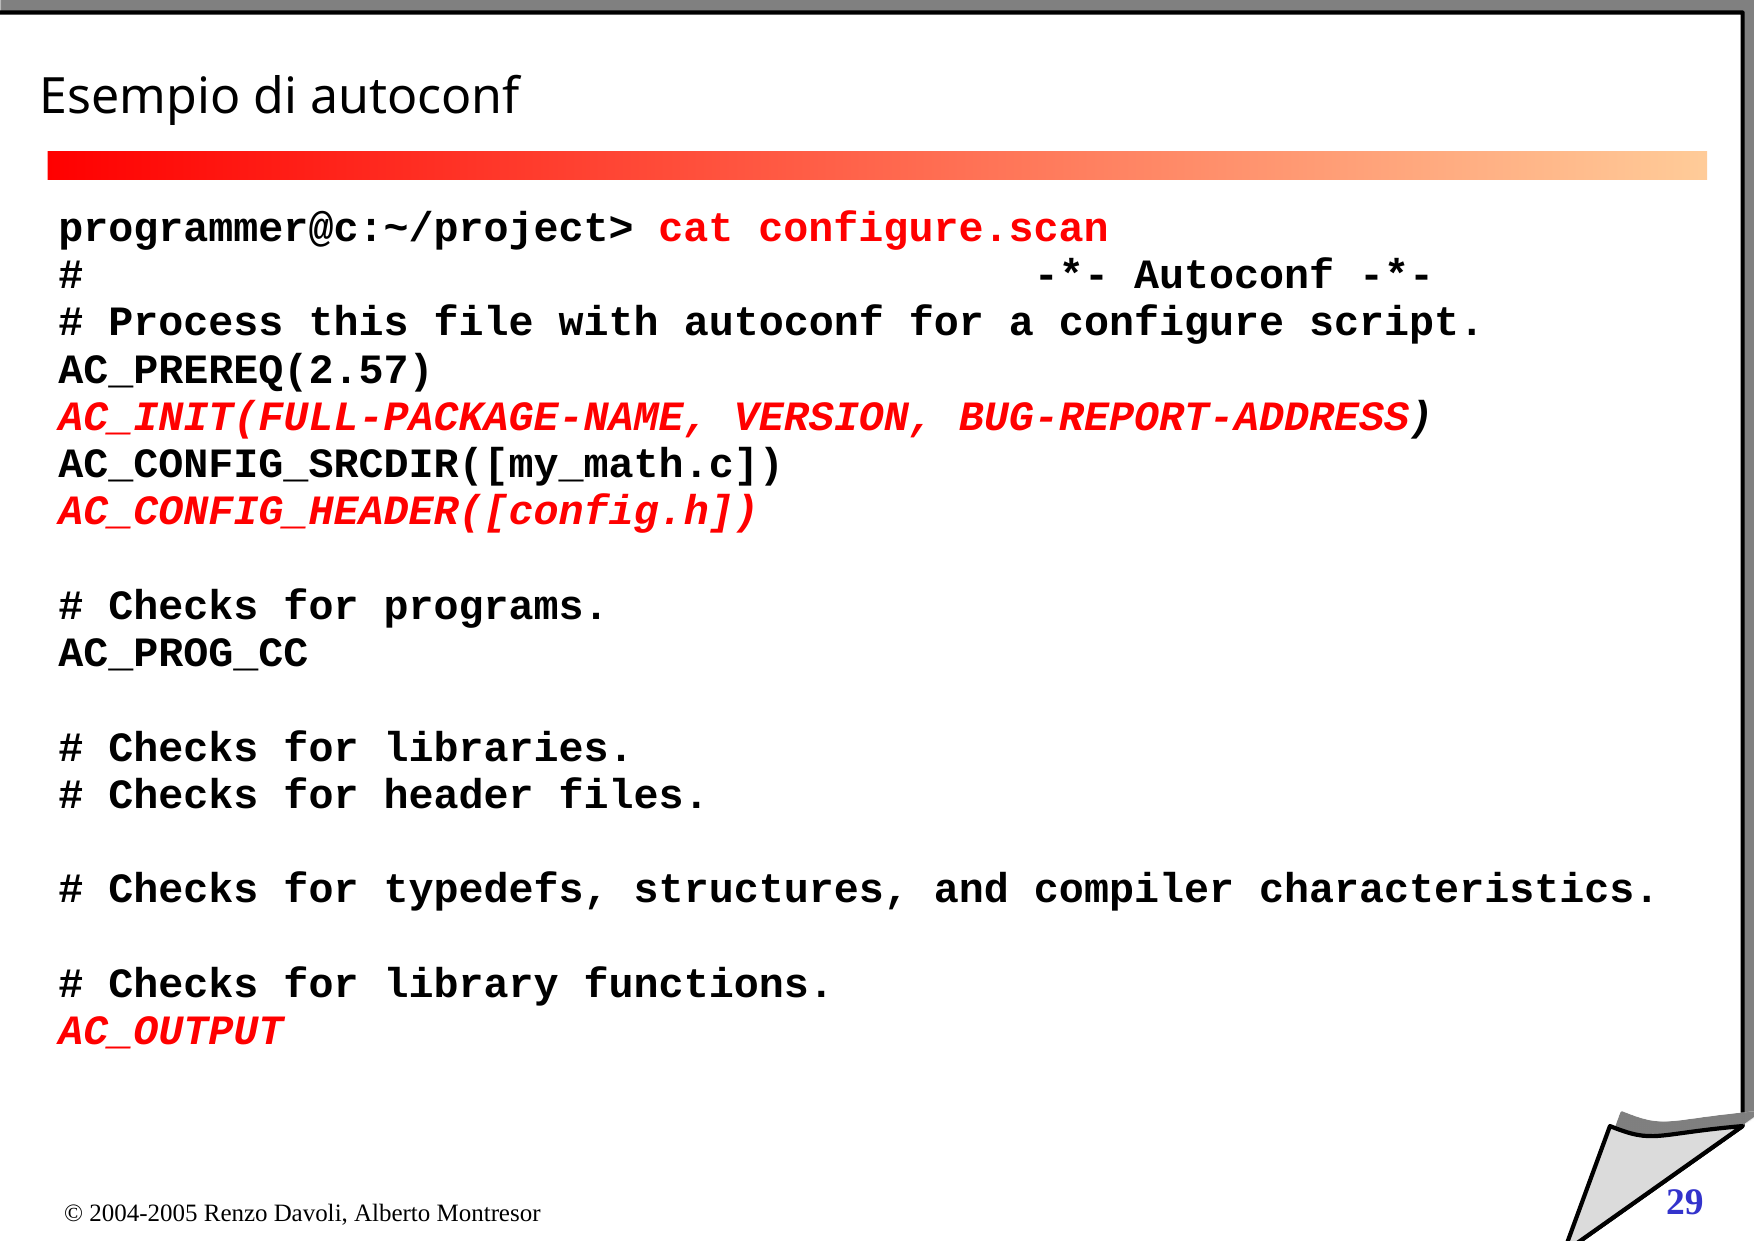

# Esempio di autoconf
programmer@c:~/project> cat configure.scan
# -*- Autoconf -*-
# Process this file with autoconf for a configure script.
AC_PREREQ(2.57)
AC_INIT(FULL-PACKAGE-NAME, VERSION, BUG-REPORT-ADDRESS)
AC_CONFIG_SRCDIR([my_math.c])
AC_CONFIG_HEADER([config.h])
# Checks for programs.
AC_PROG_CC
# Checks for libraries.
# Checks for header files.
# Checks for typedefs, structures, and compiler characteristics.
# Checks for library functions.
AC_OUTPUT